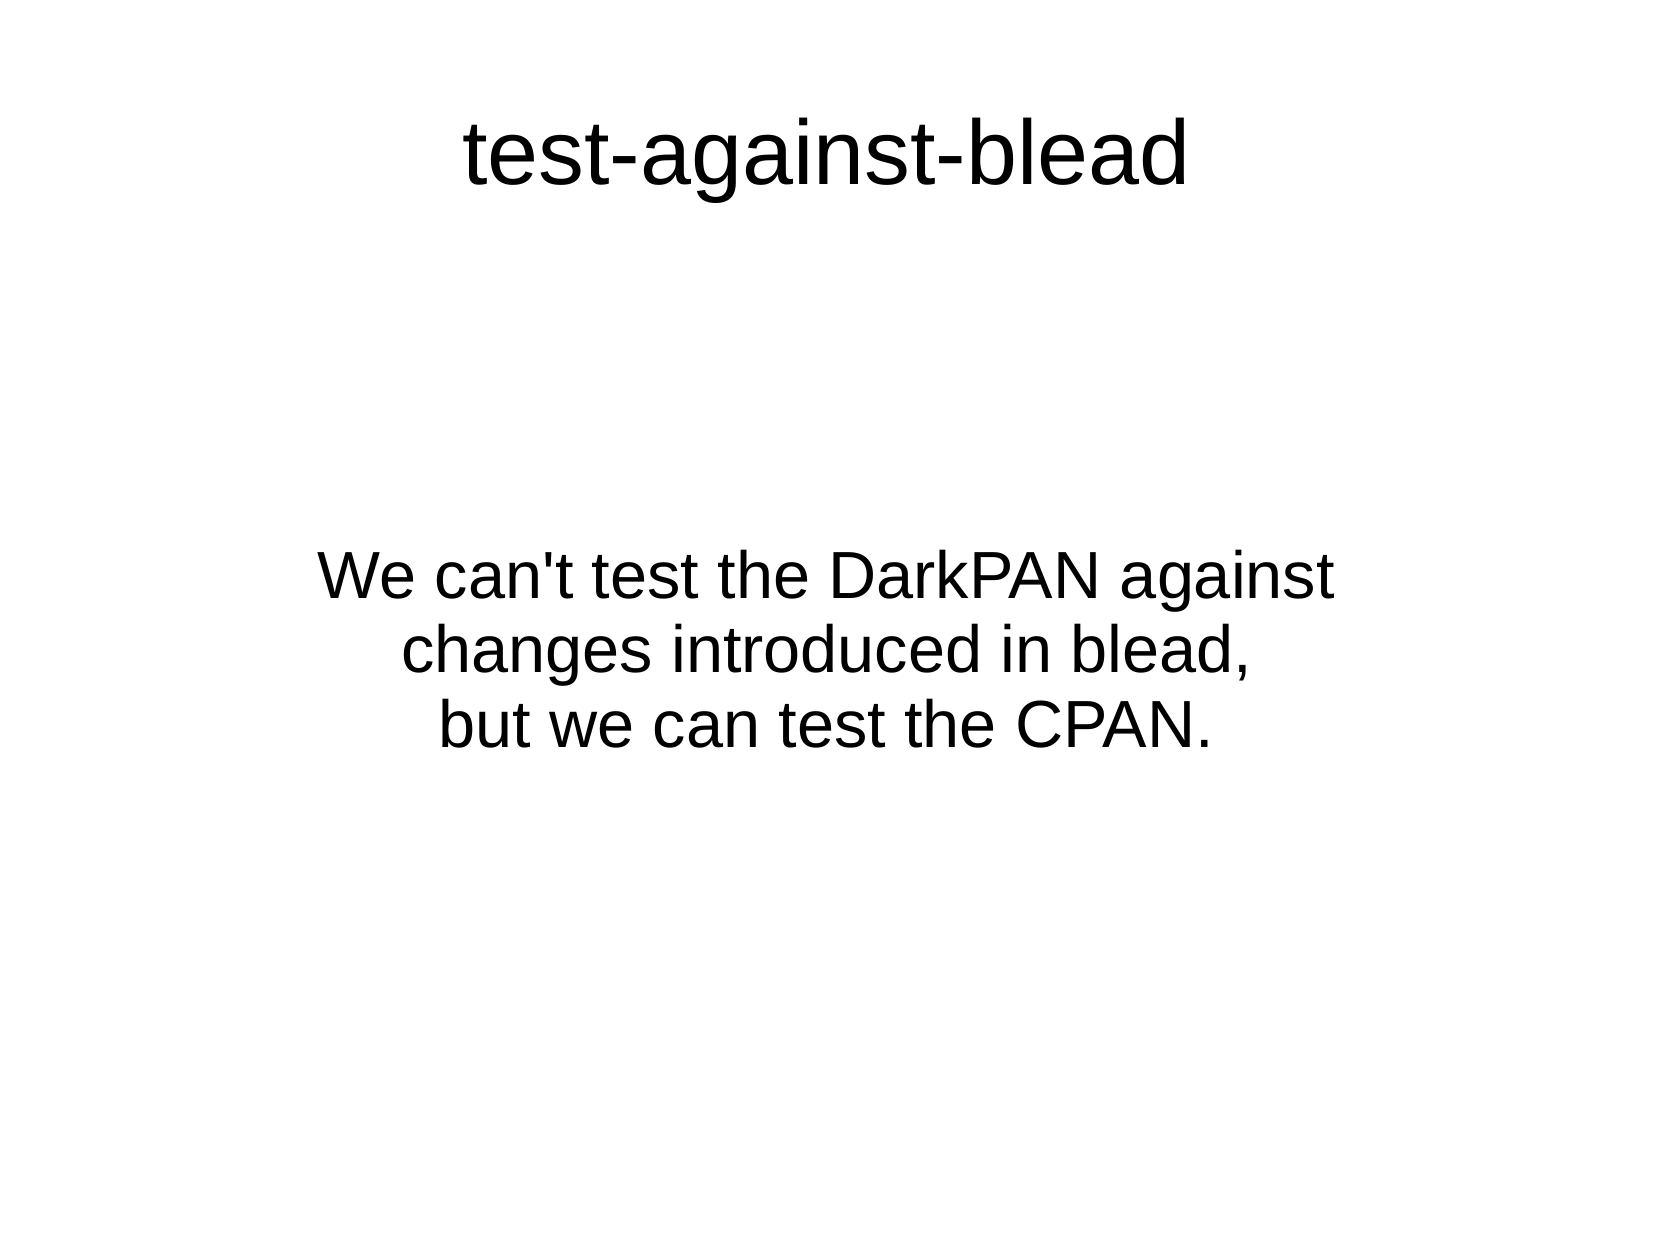

# test-against-blead
We can't test the DarkPAN against
changes introduced in blead,
but we can test the CPAN.